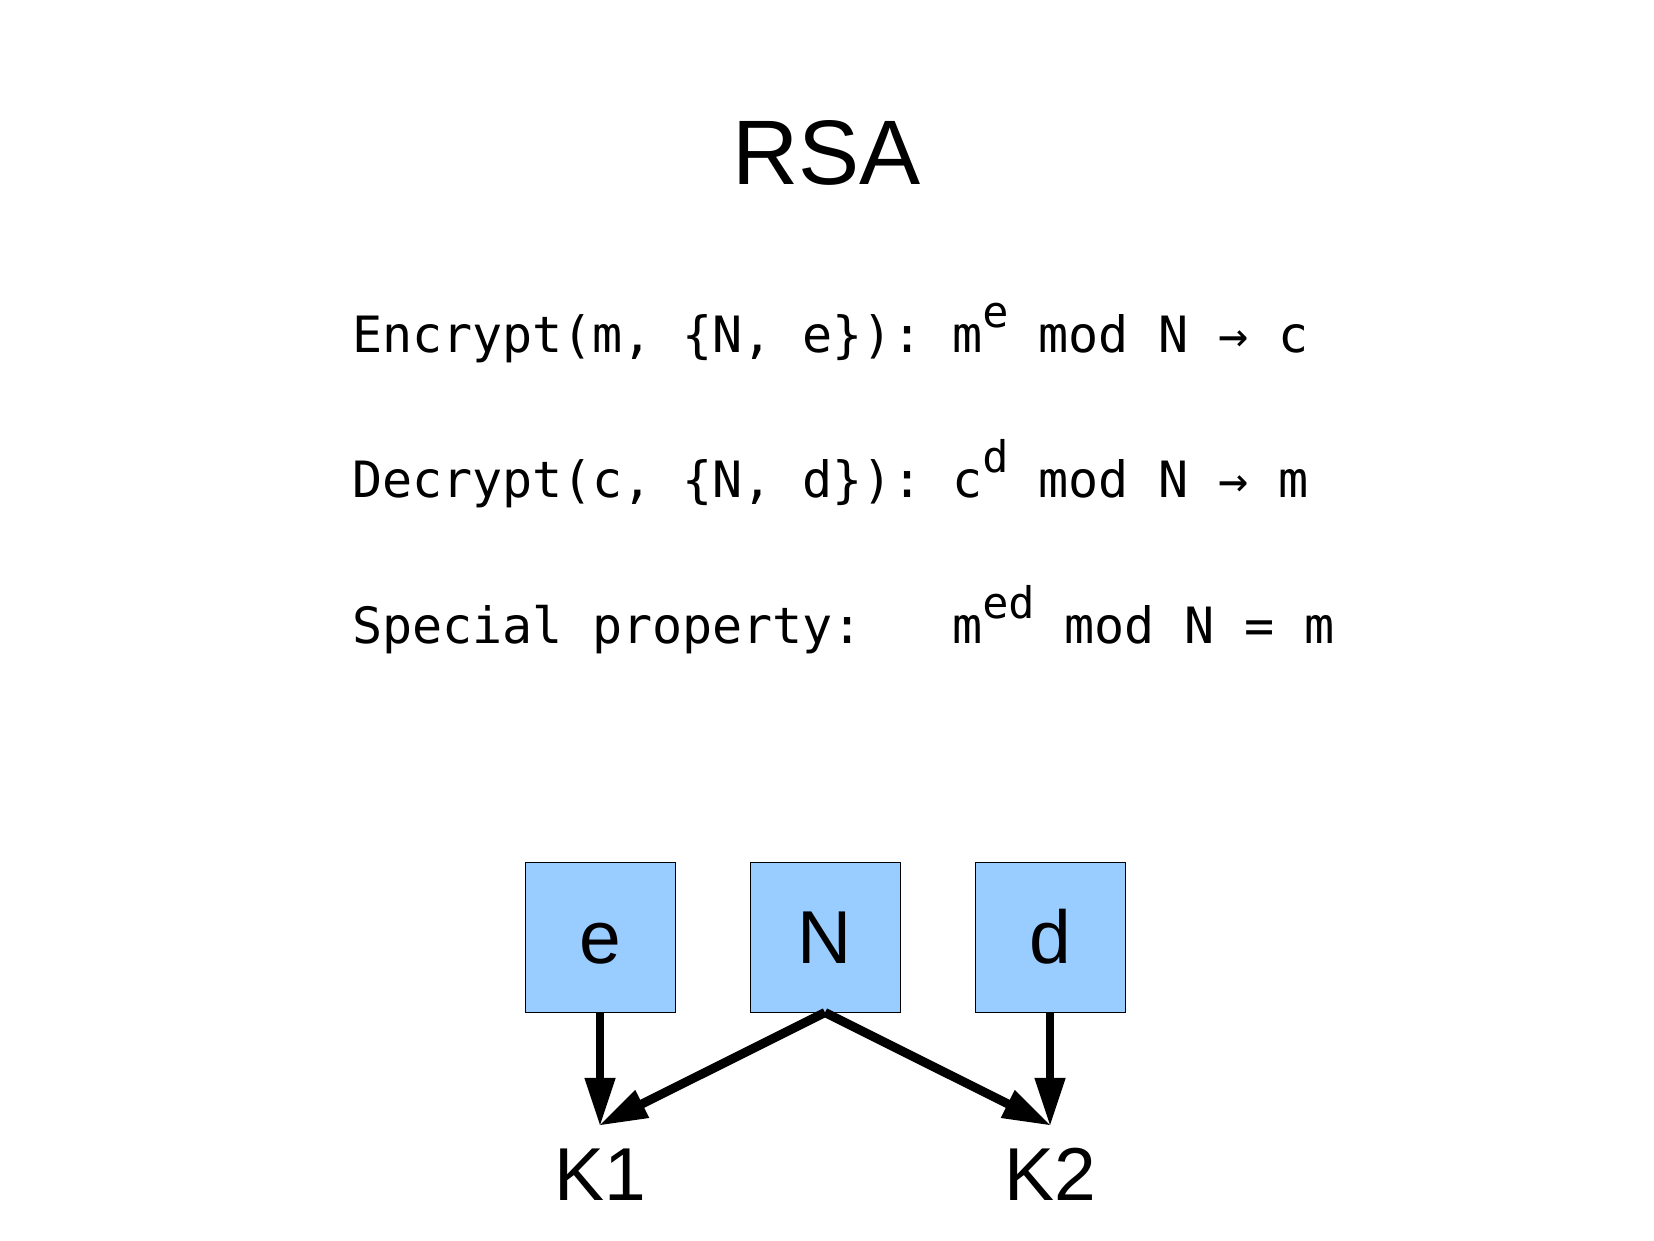

# RSA
Encrypt(m, {N, e}): me mod N → c
Decrypt(c, {N, d}): cd mod N → m
Special property: med mod N = m
e
N
d
K1
K2